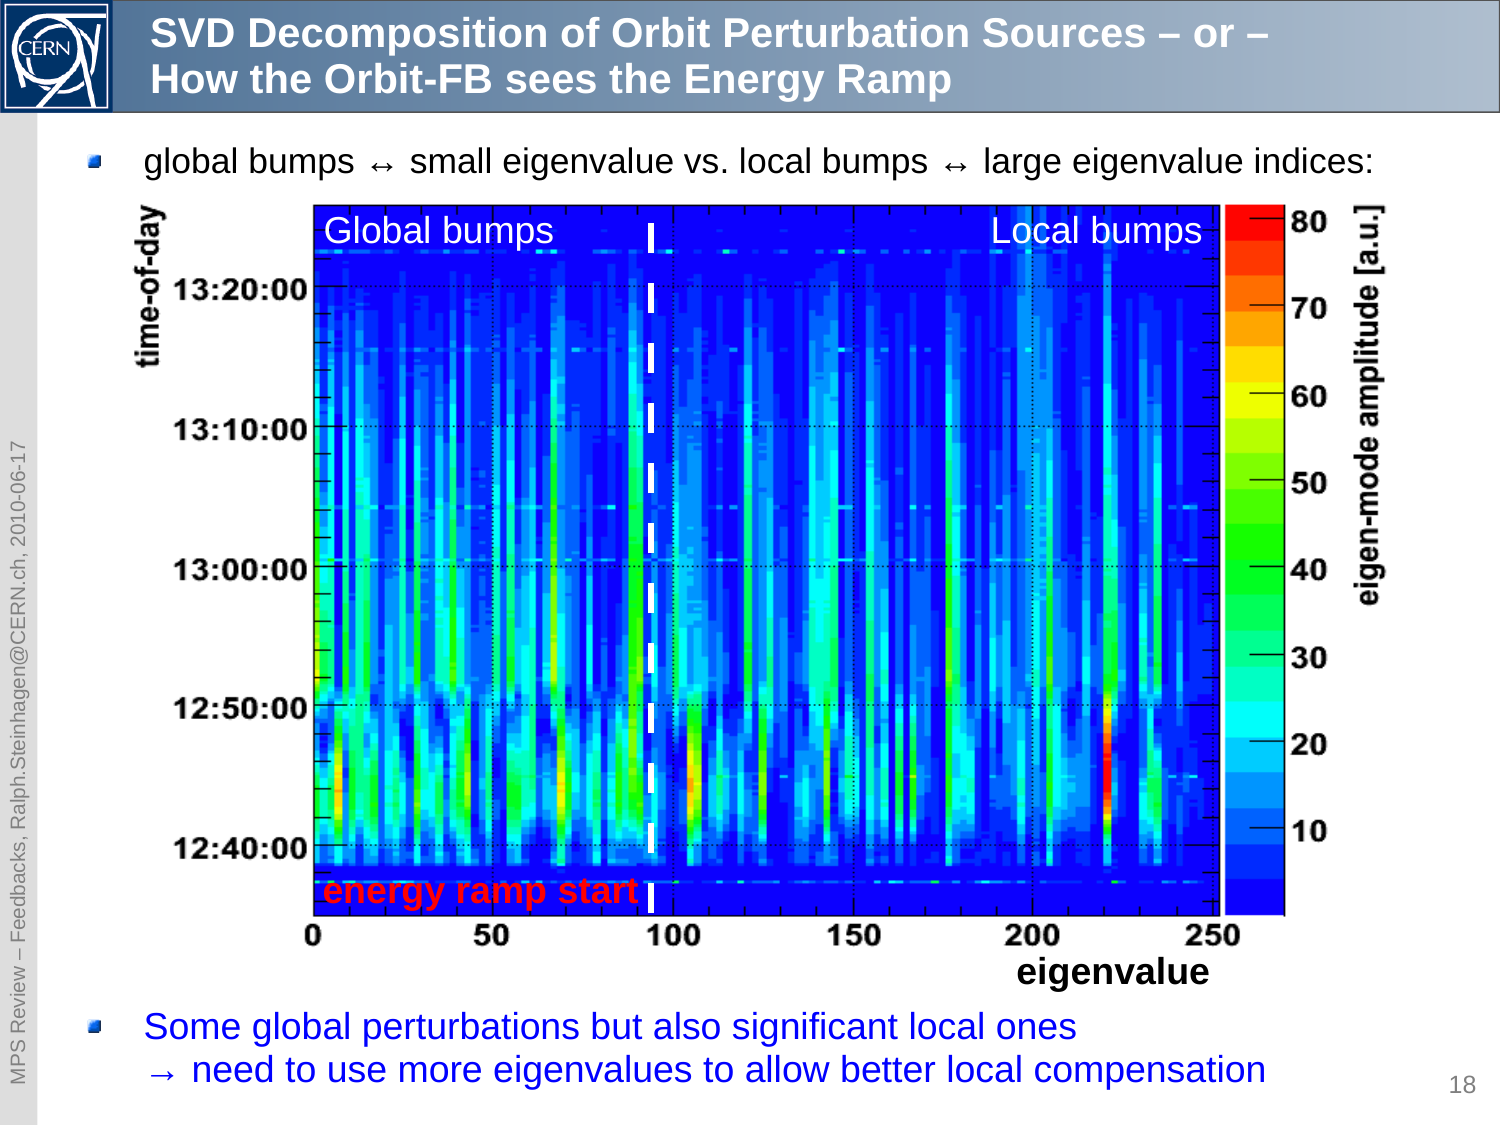

# SVD Decomposition of Orbit Perturbation Sources – or – How the Orbit-FB sees the Energy Ramp
global bumps ↔ small eigenvalue vs. local bumps ↔ large eigenvalue indices:
Some global perturbations but also significant local ones 			→ need to use more eigenvalues to allow better local compensation
Global bumps
Local bumps
energy ramp start
eigenvalue